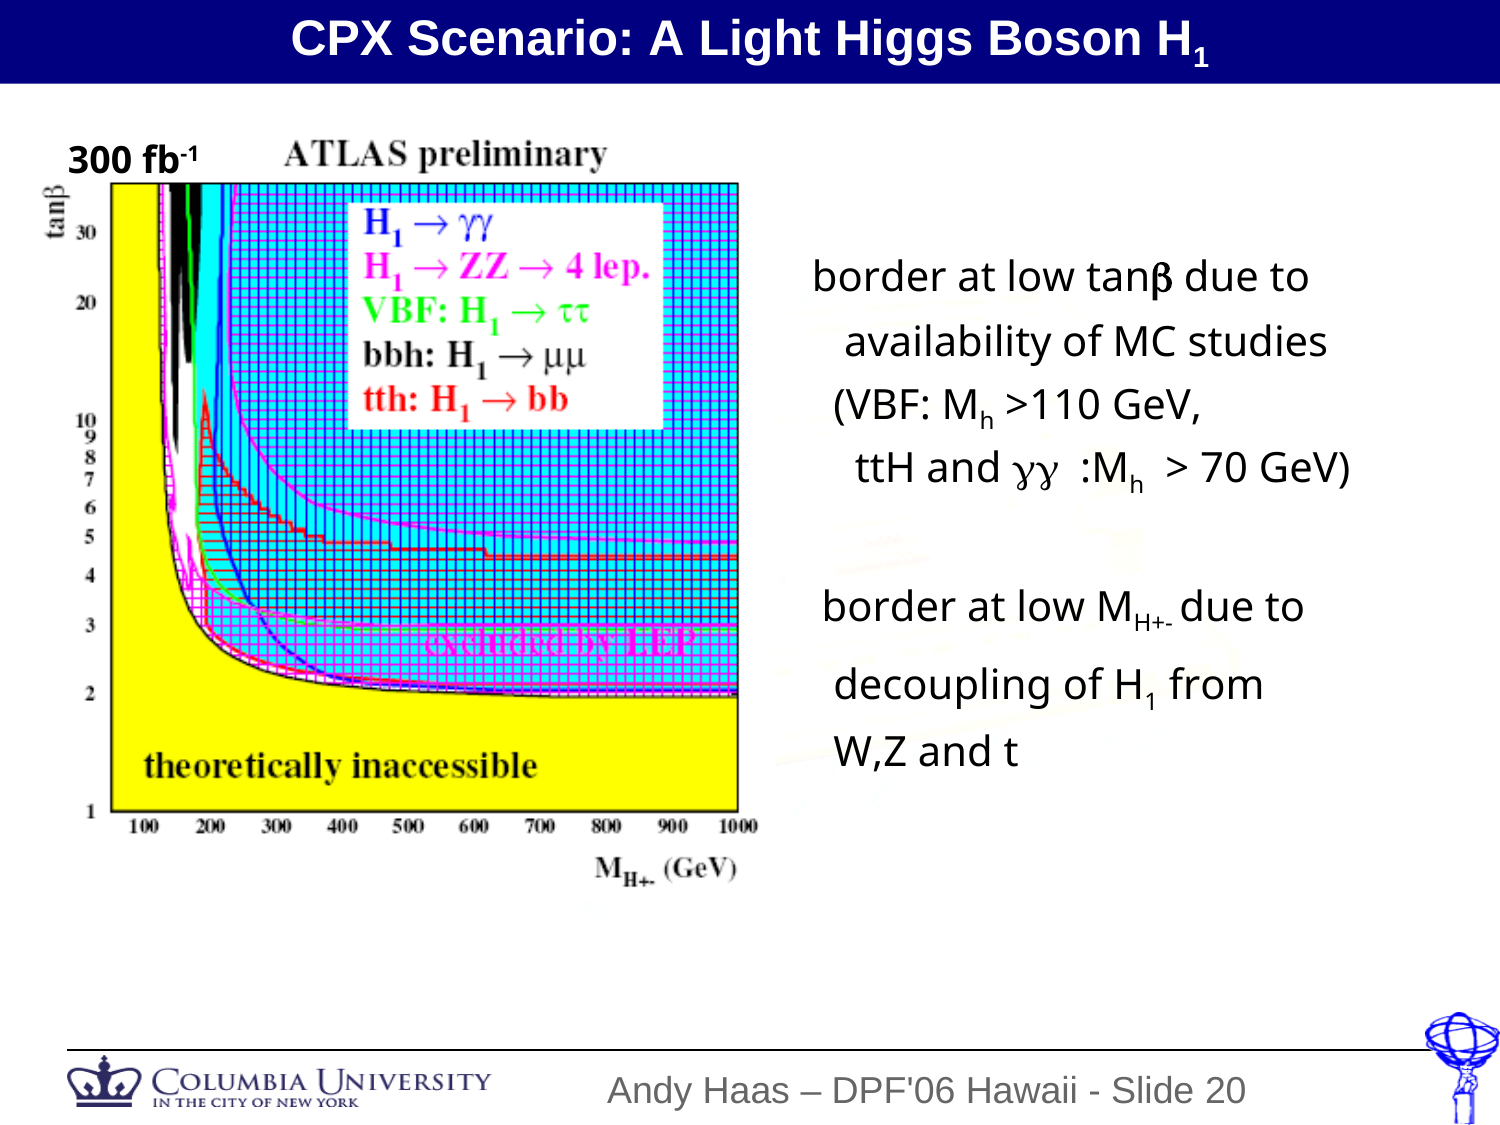

# CPX Scenario: A Light Higgs Boson H1
300 fb-1
border at low tan due to
 availability of MC studies
 (VBF: Mh >110 GeV,
 ttH and :Mh> 70 GeV)
 border at low MH+- due to
 decoupling of H1 from
 W,Z and t